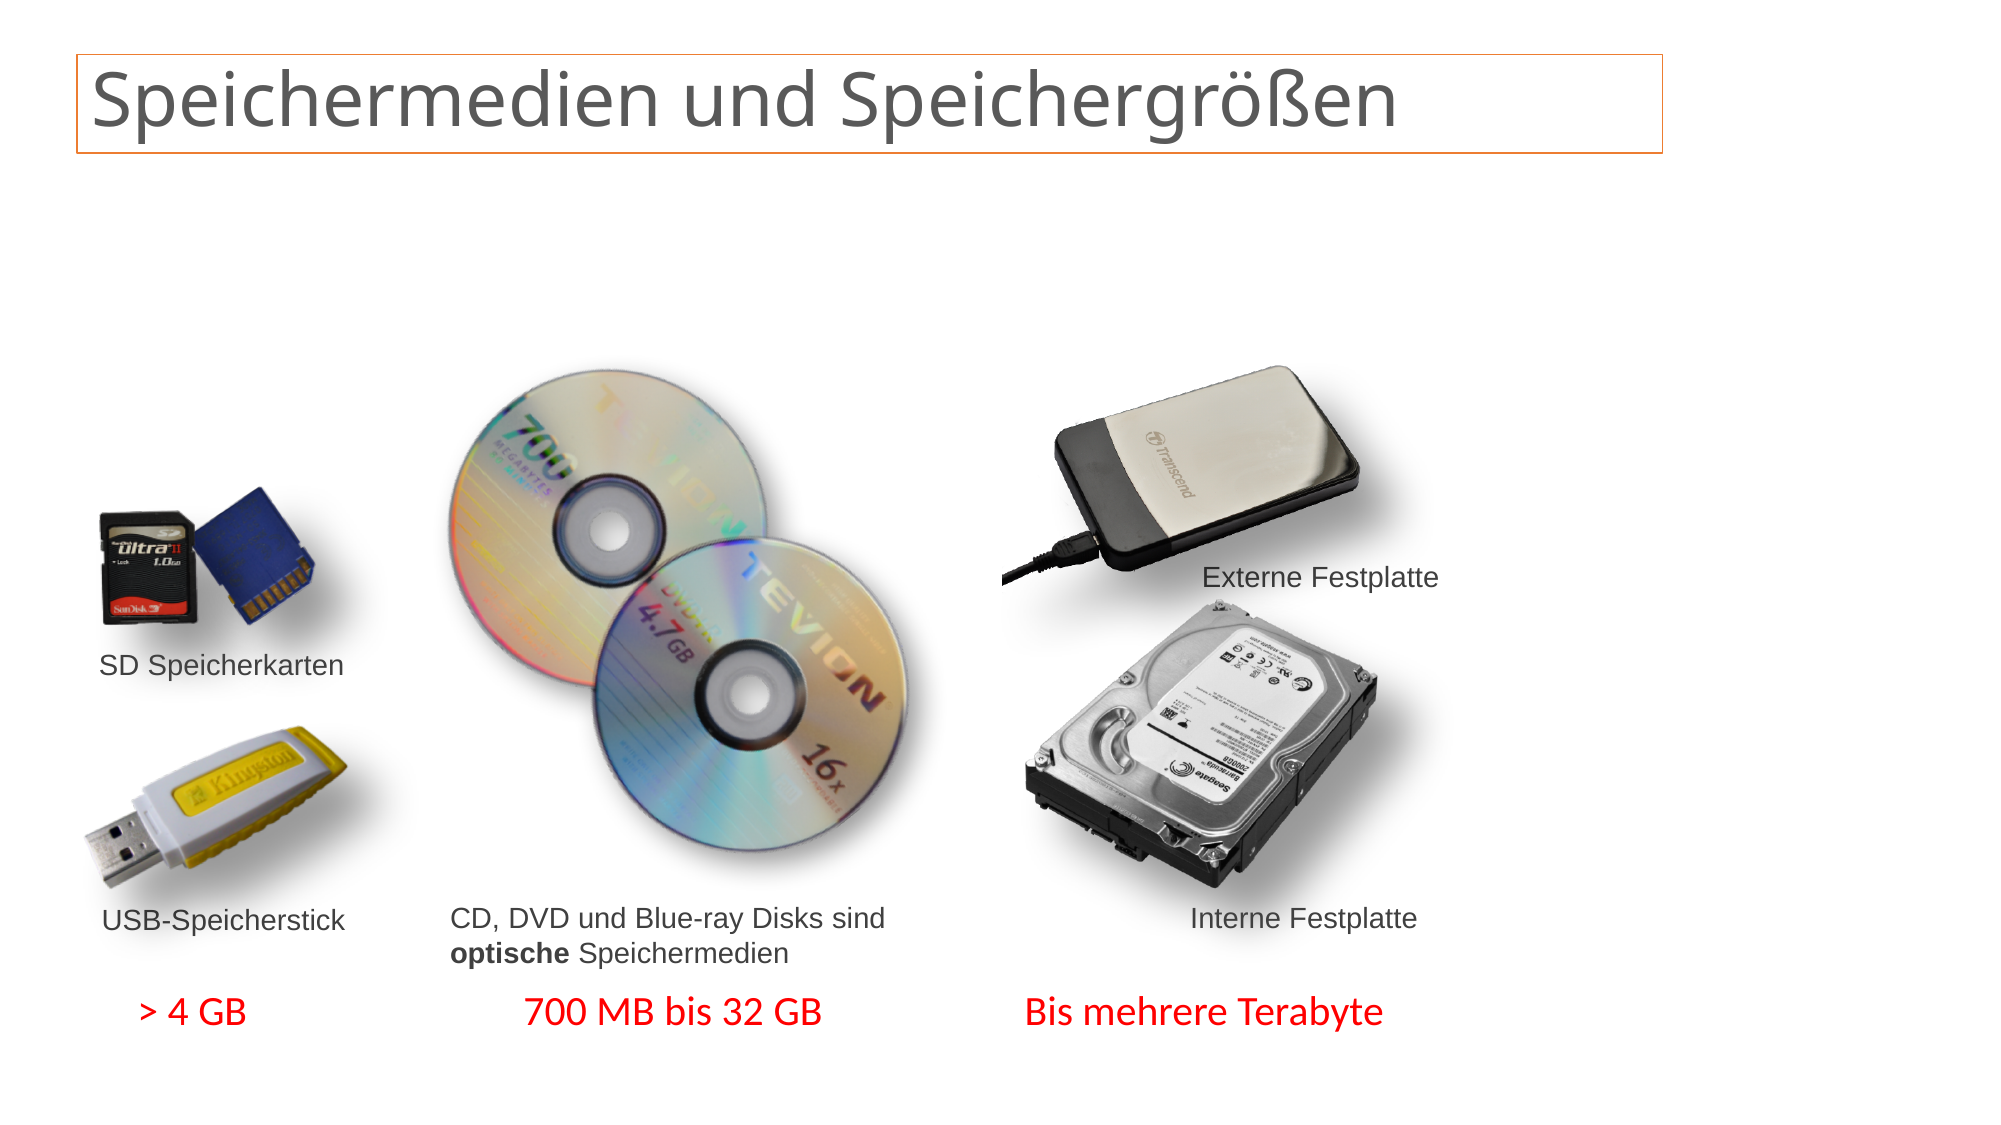

Speichermedien und Speichergrößen
Externe Festplatte
SD Speicherkarten
CD, DVD und Blue-ray Disks sind optische Speichermedien
Interne Festplatte
USB-Speicherstick
> 4 GB
700 MB bis 32 GB
Bis mehrere Terabyte